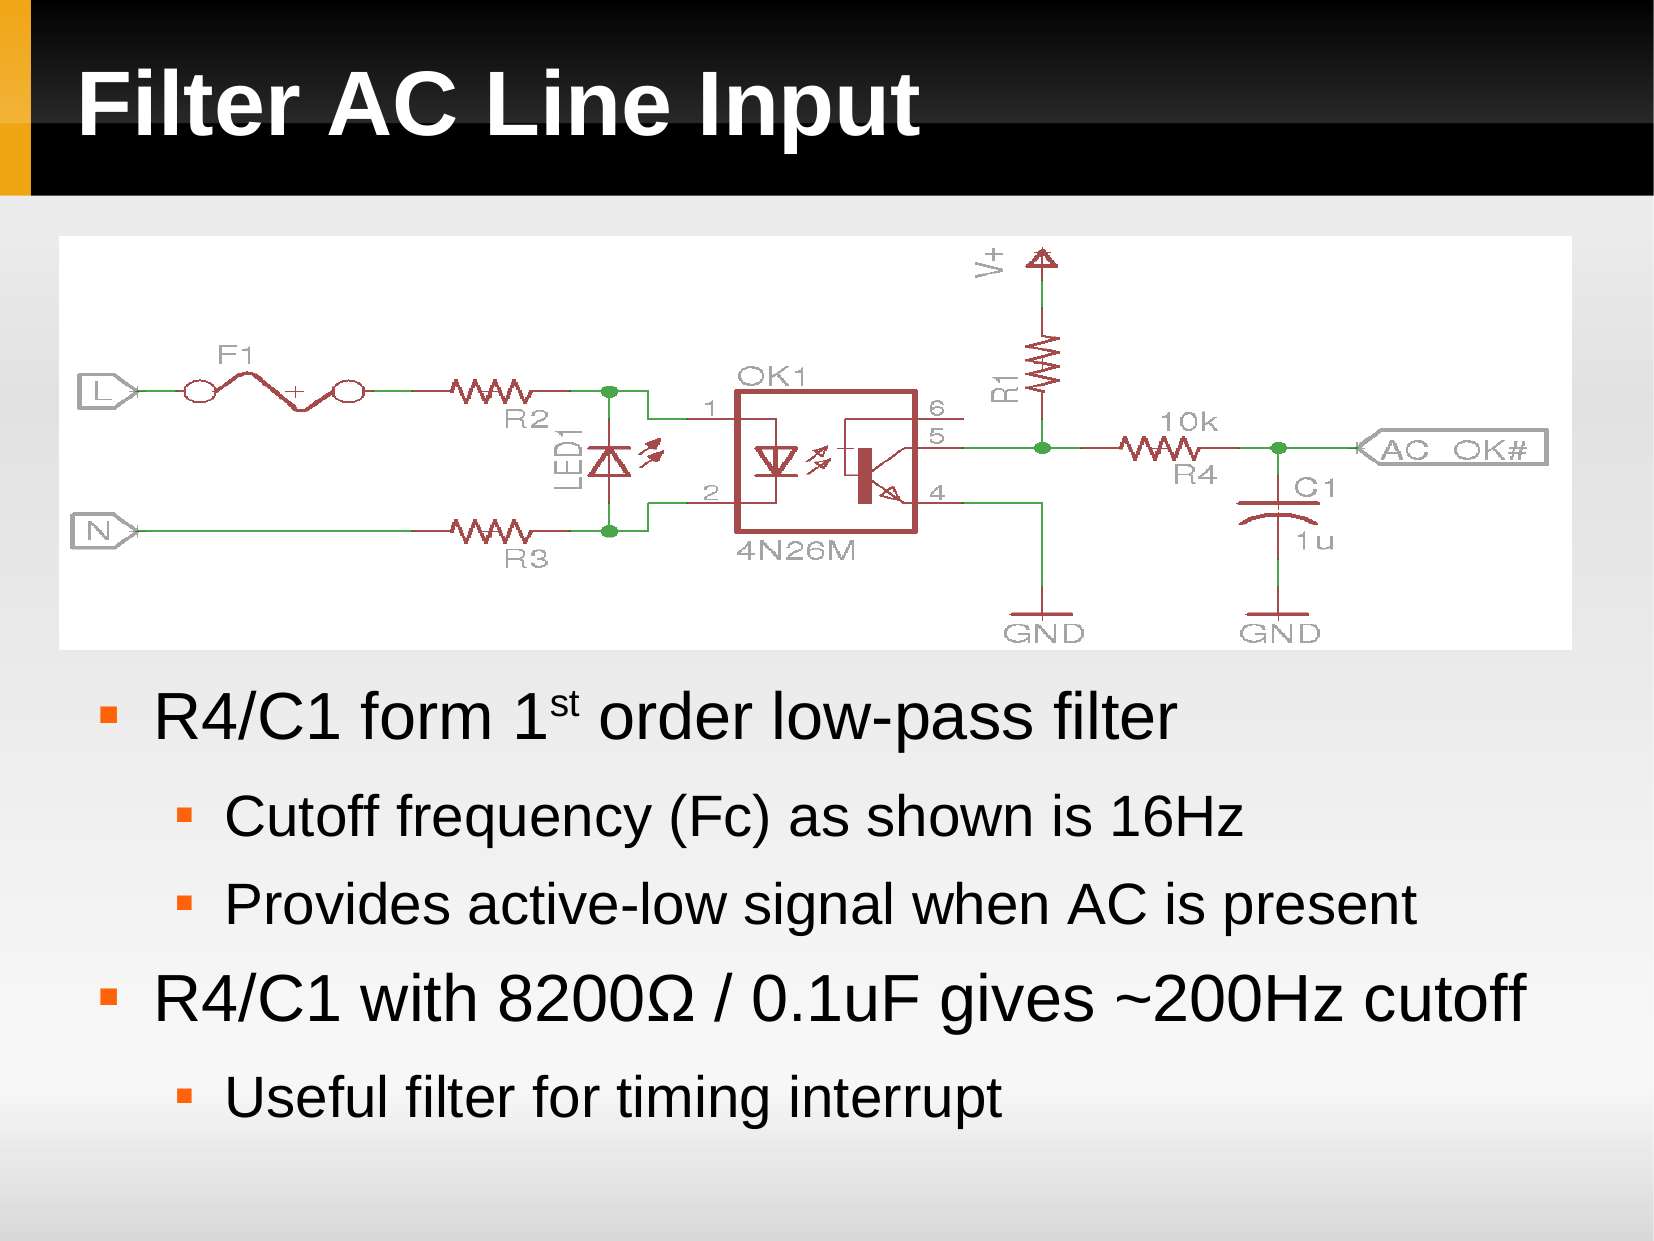

# Filter AC Line Input
R4/C1 form 1st order low-pass filter
Cutoff frequency (Fc) as shown is 16Hz
Provides active-low signal when AC is present
R4/C1 with 8200Ω / 0.1uF gives ~200Hz cutoff
Useful filter for timing interrupt